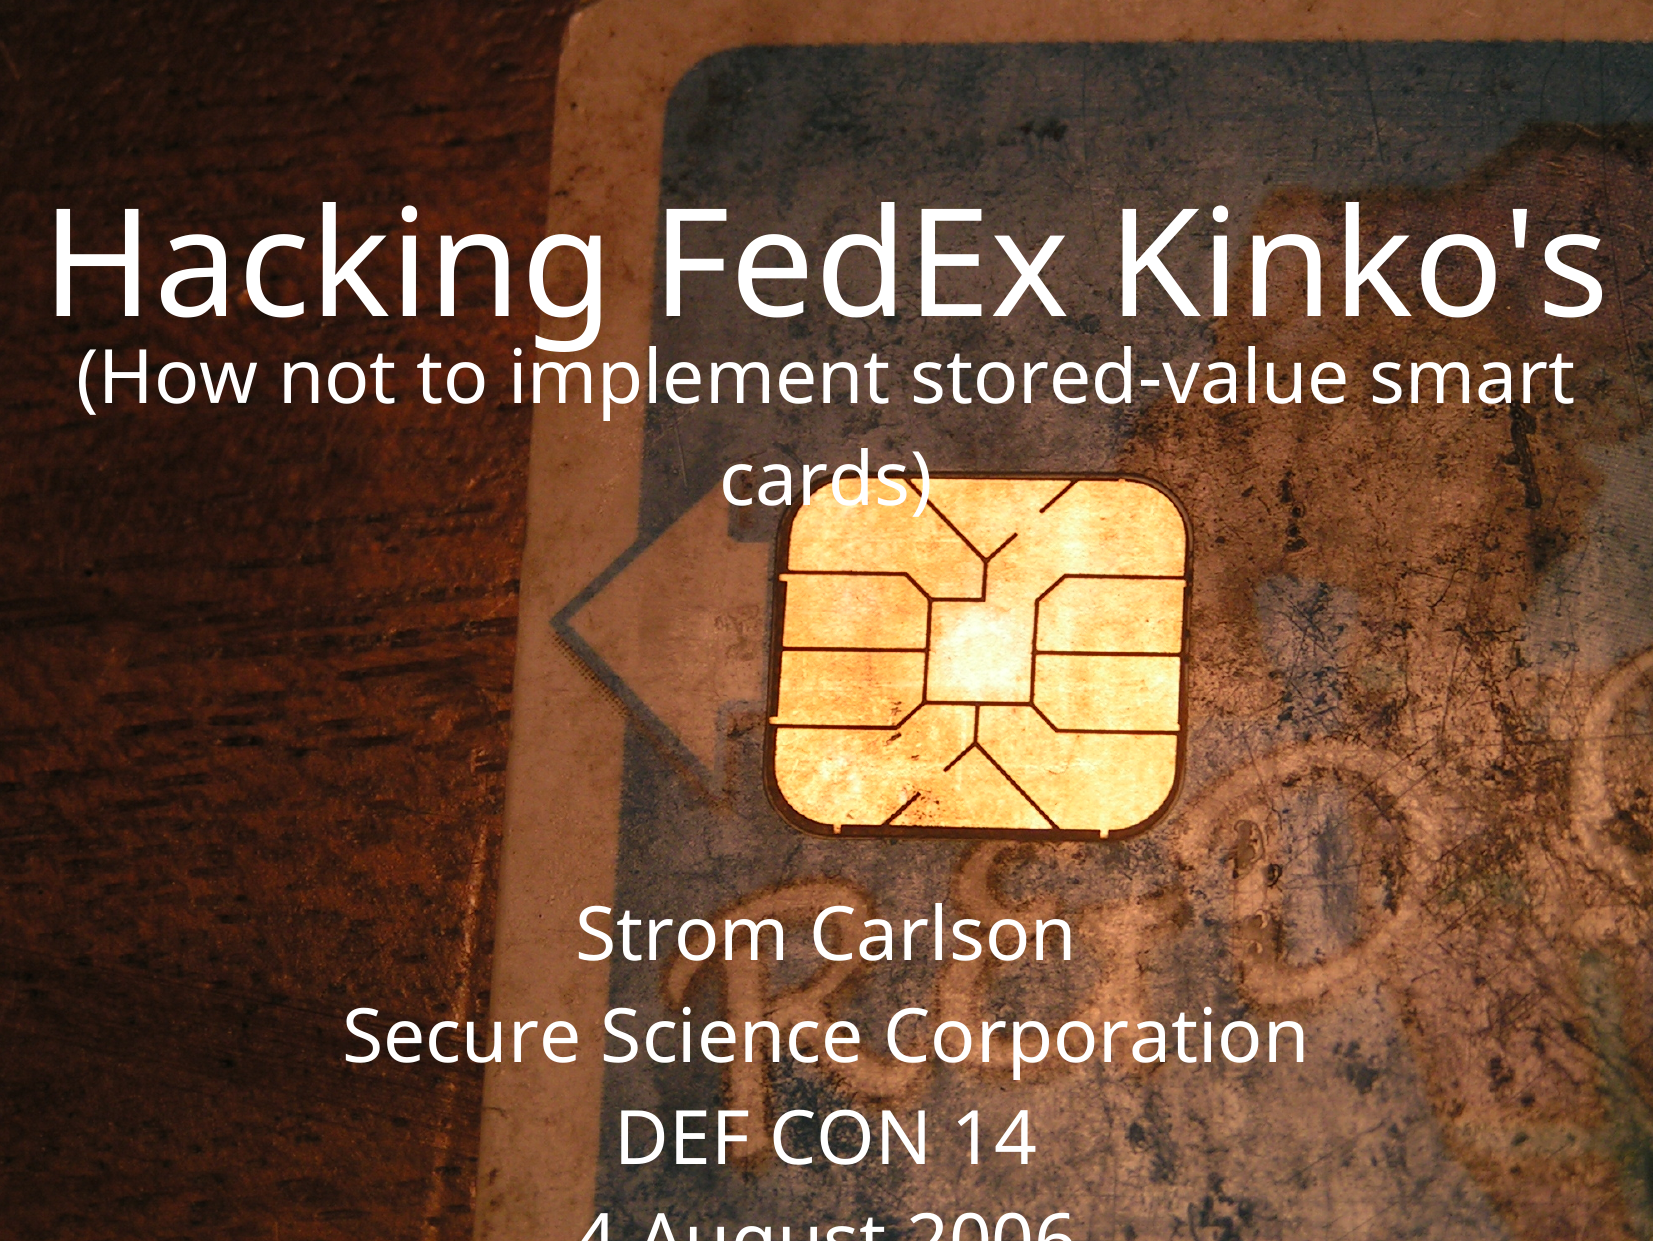

Hacking FedEx Kinko's
(How not to implement stored-value smart cards)
Strom Carlson
Secure Science Corporation
DEF CON 14
4 August 2006